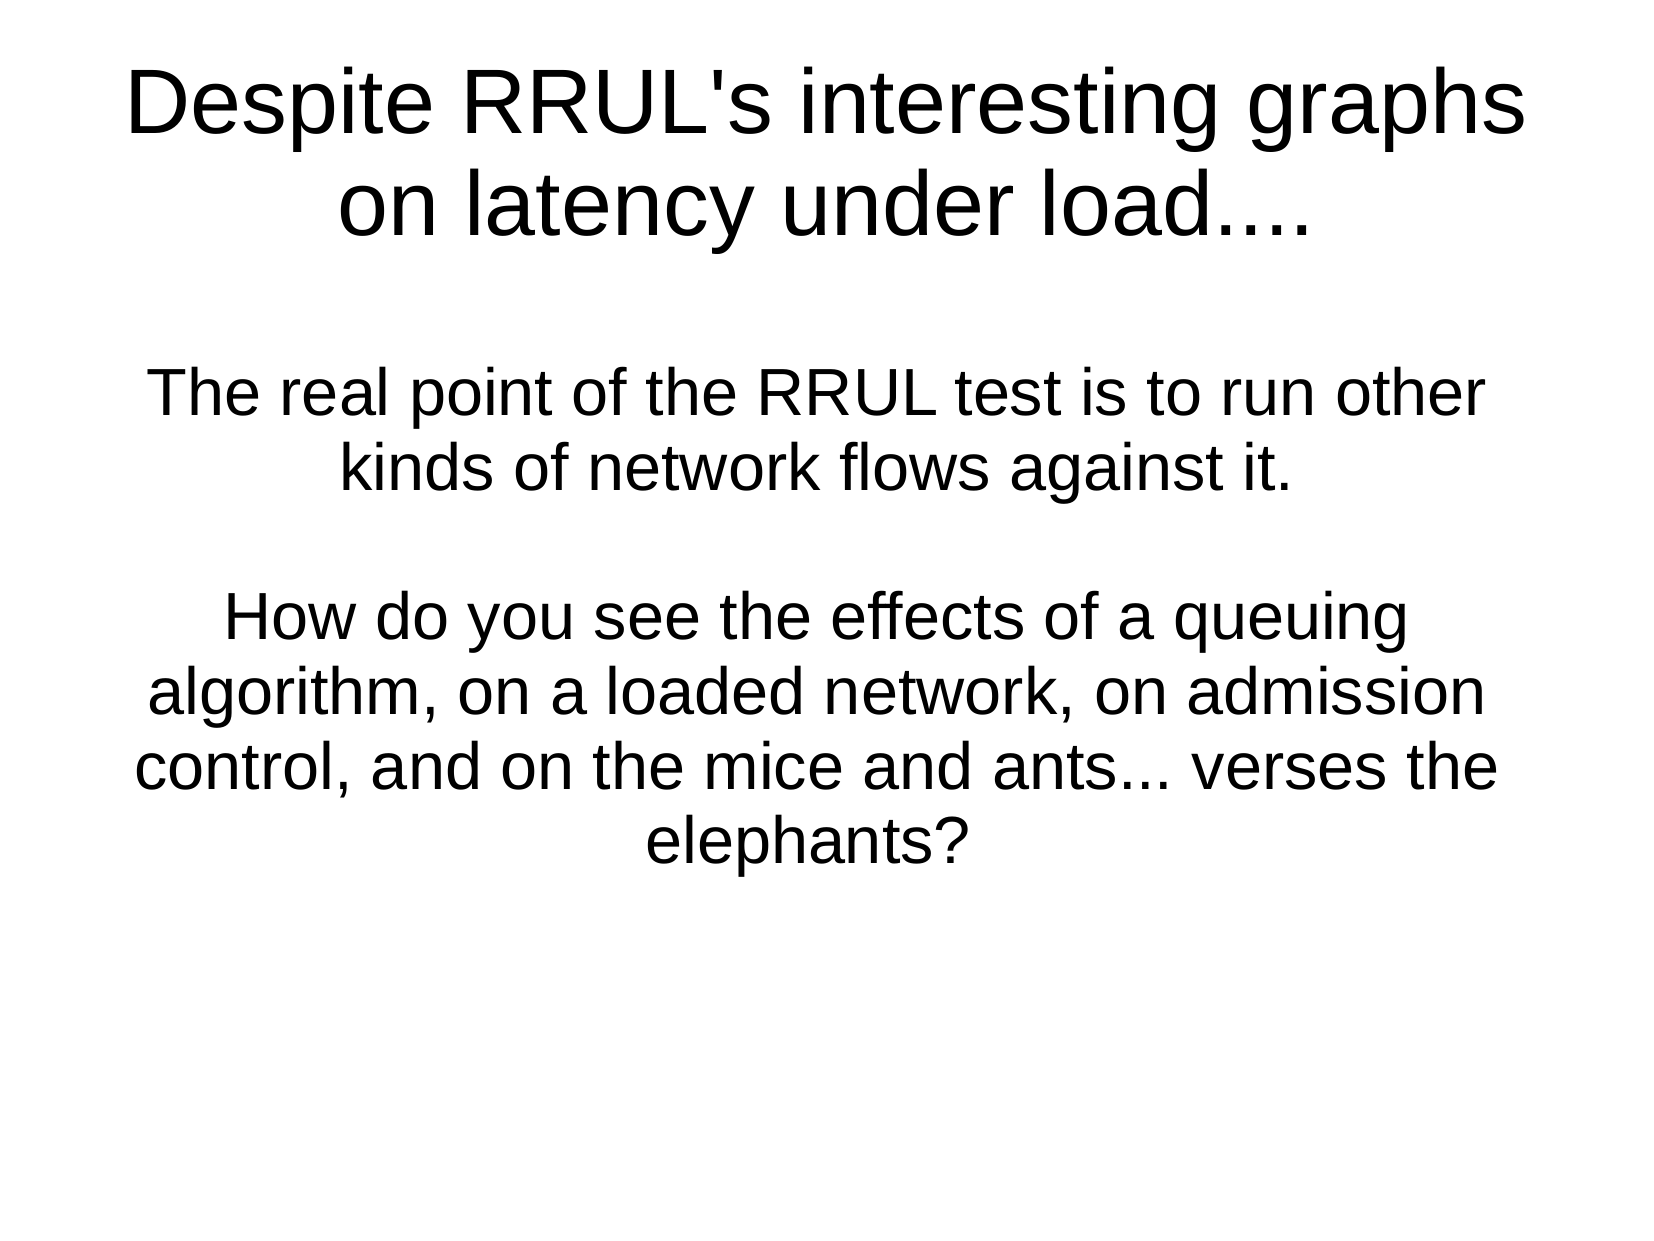

# Despite RRUL's interesting graphs on latency under load....
The real point of the RRUL test is to run other kinds of network flows against it.
How do you see the effects of a queuing algorithm, on a loaded network, on admission control, and on the mice and ants... verses the elephants?